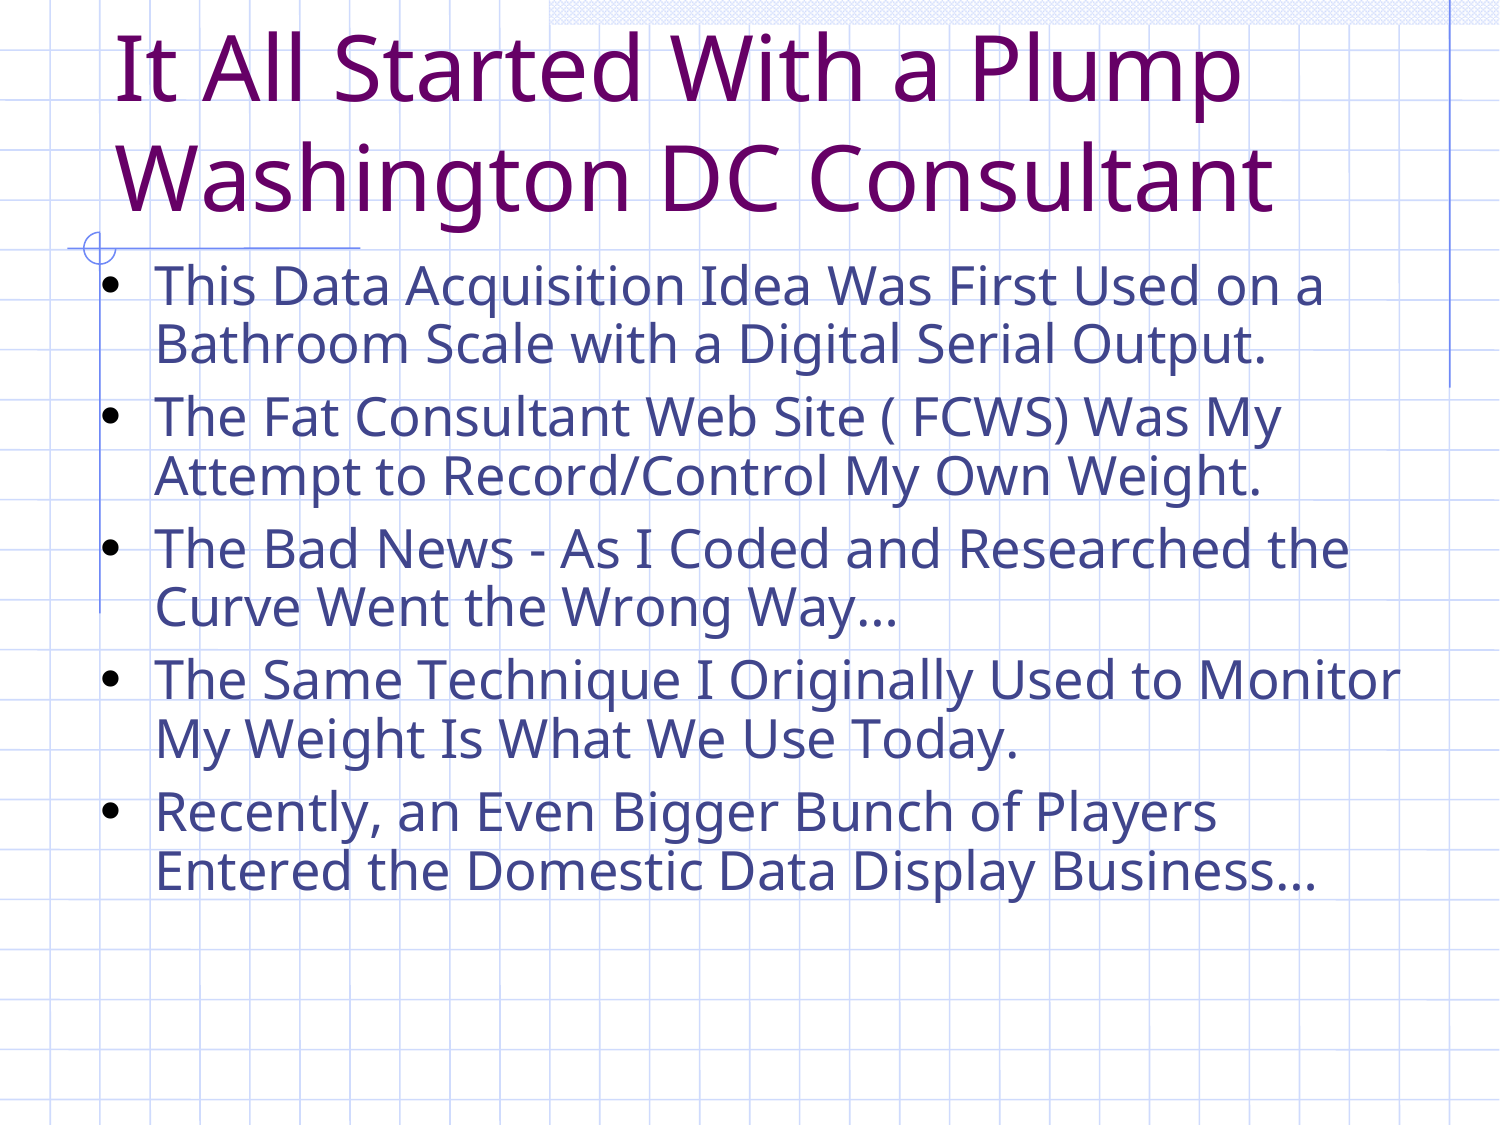

# It All Started With a Plump Washington DC Consultant
This Data Acquisition Idea Was First Used on a Bathroom Scale with a Digital Serial Output.
The Fat Consultant Web Site ( FCWS) Was My Attempt to Record/Control My Own Weight.
The Bad News - As I Coded and Researched the Curve Went the Wrong Way…
The Same Technique I Originally Used to Monitor My Weight Is What We Use Today.
Recently, an Even Bigger Bunch of Players Entered the Domestic Data Display Business…